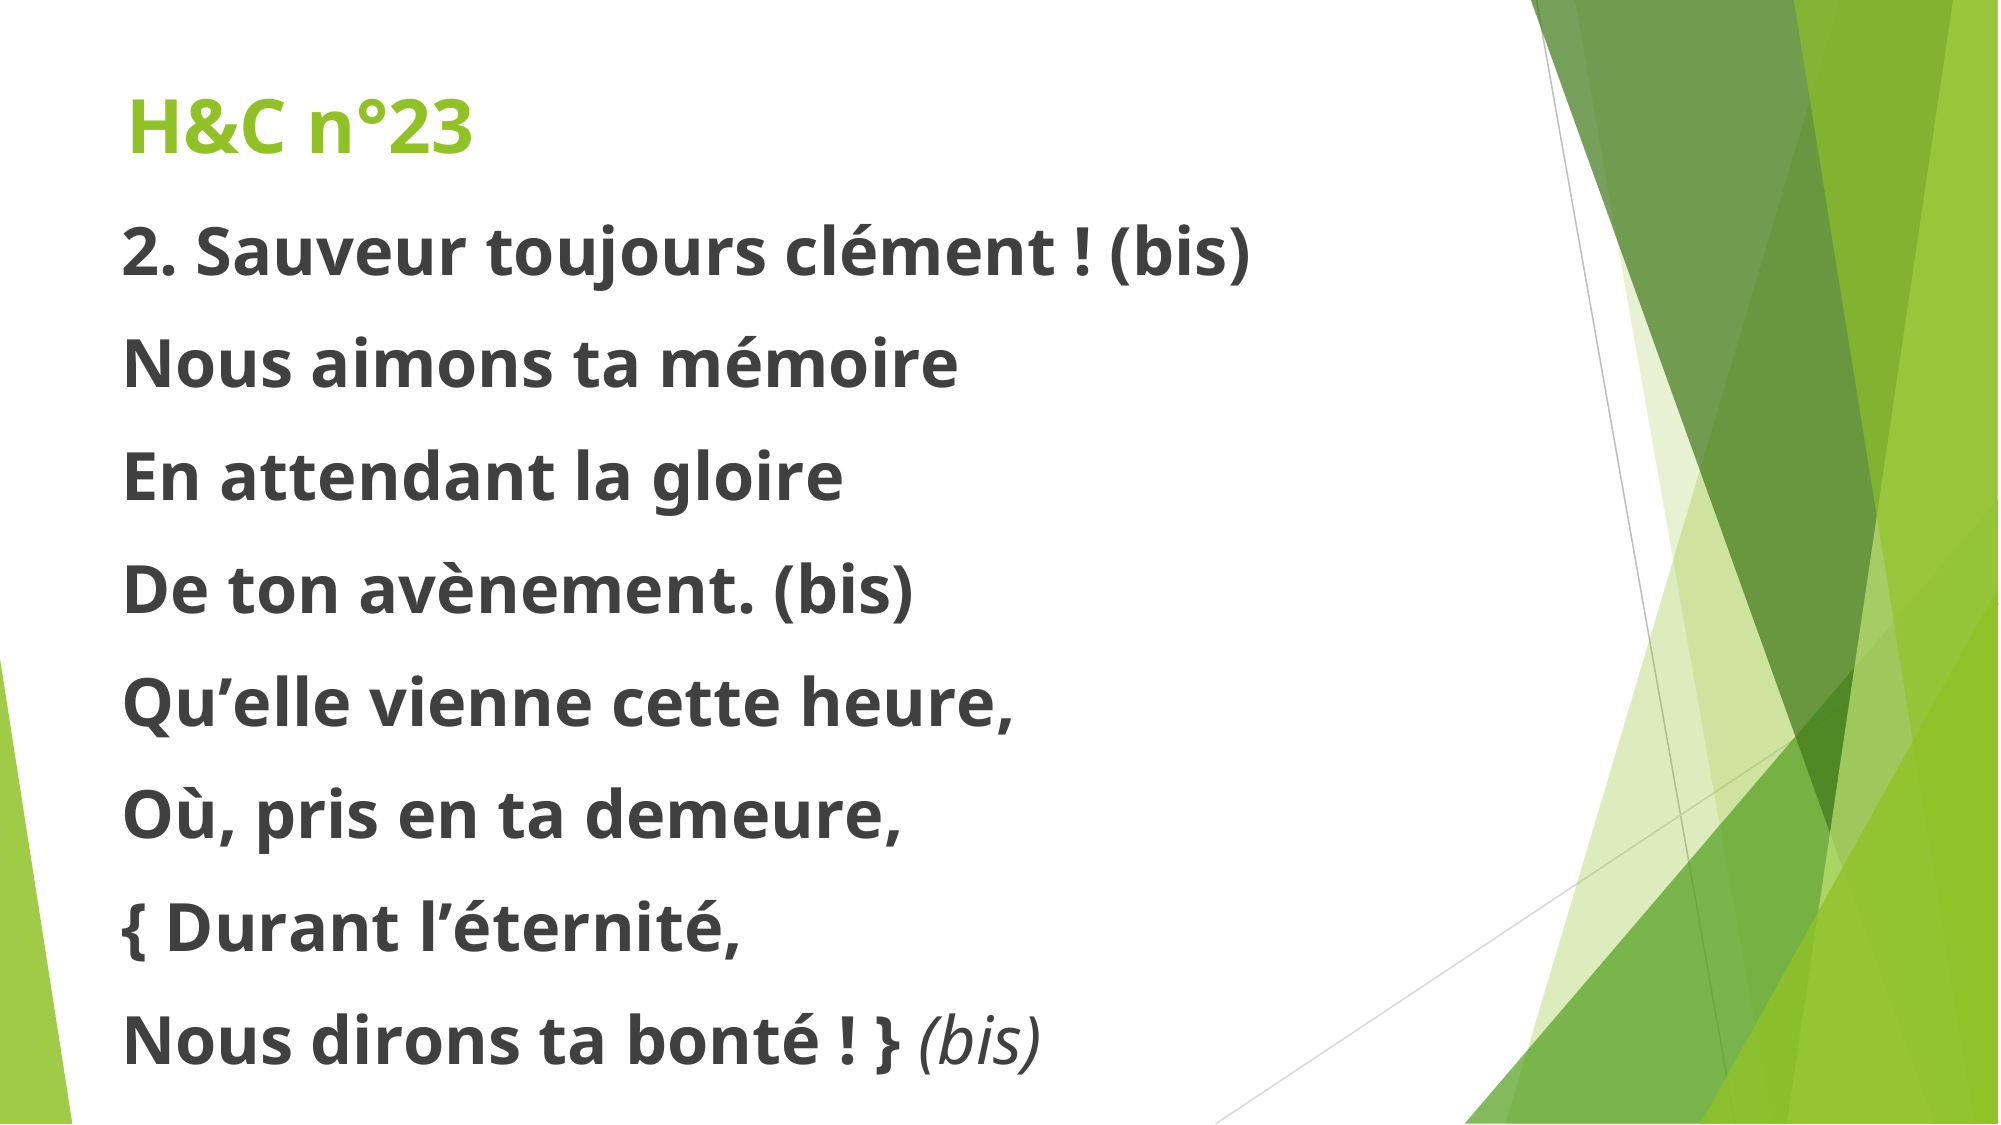

H&C n°23
2. Sauveur toujours clément ! (bis)
Nous aimons ta mémoire
En attendant la gloire
De ton avènement. (bis)
Qu’elle vienne cette heure,
Où, pris en ta demeure,
{ Durant l’éternité,
Nous dirons ta bonté ! } (bis)